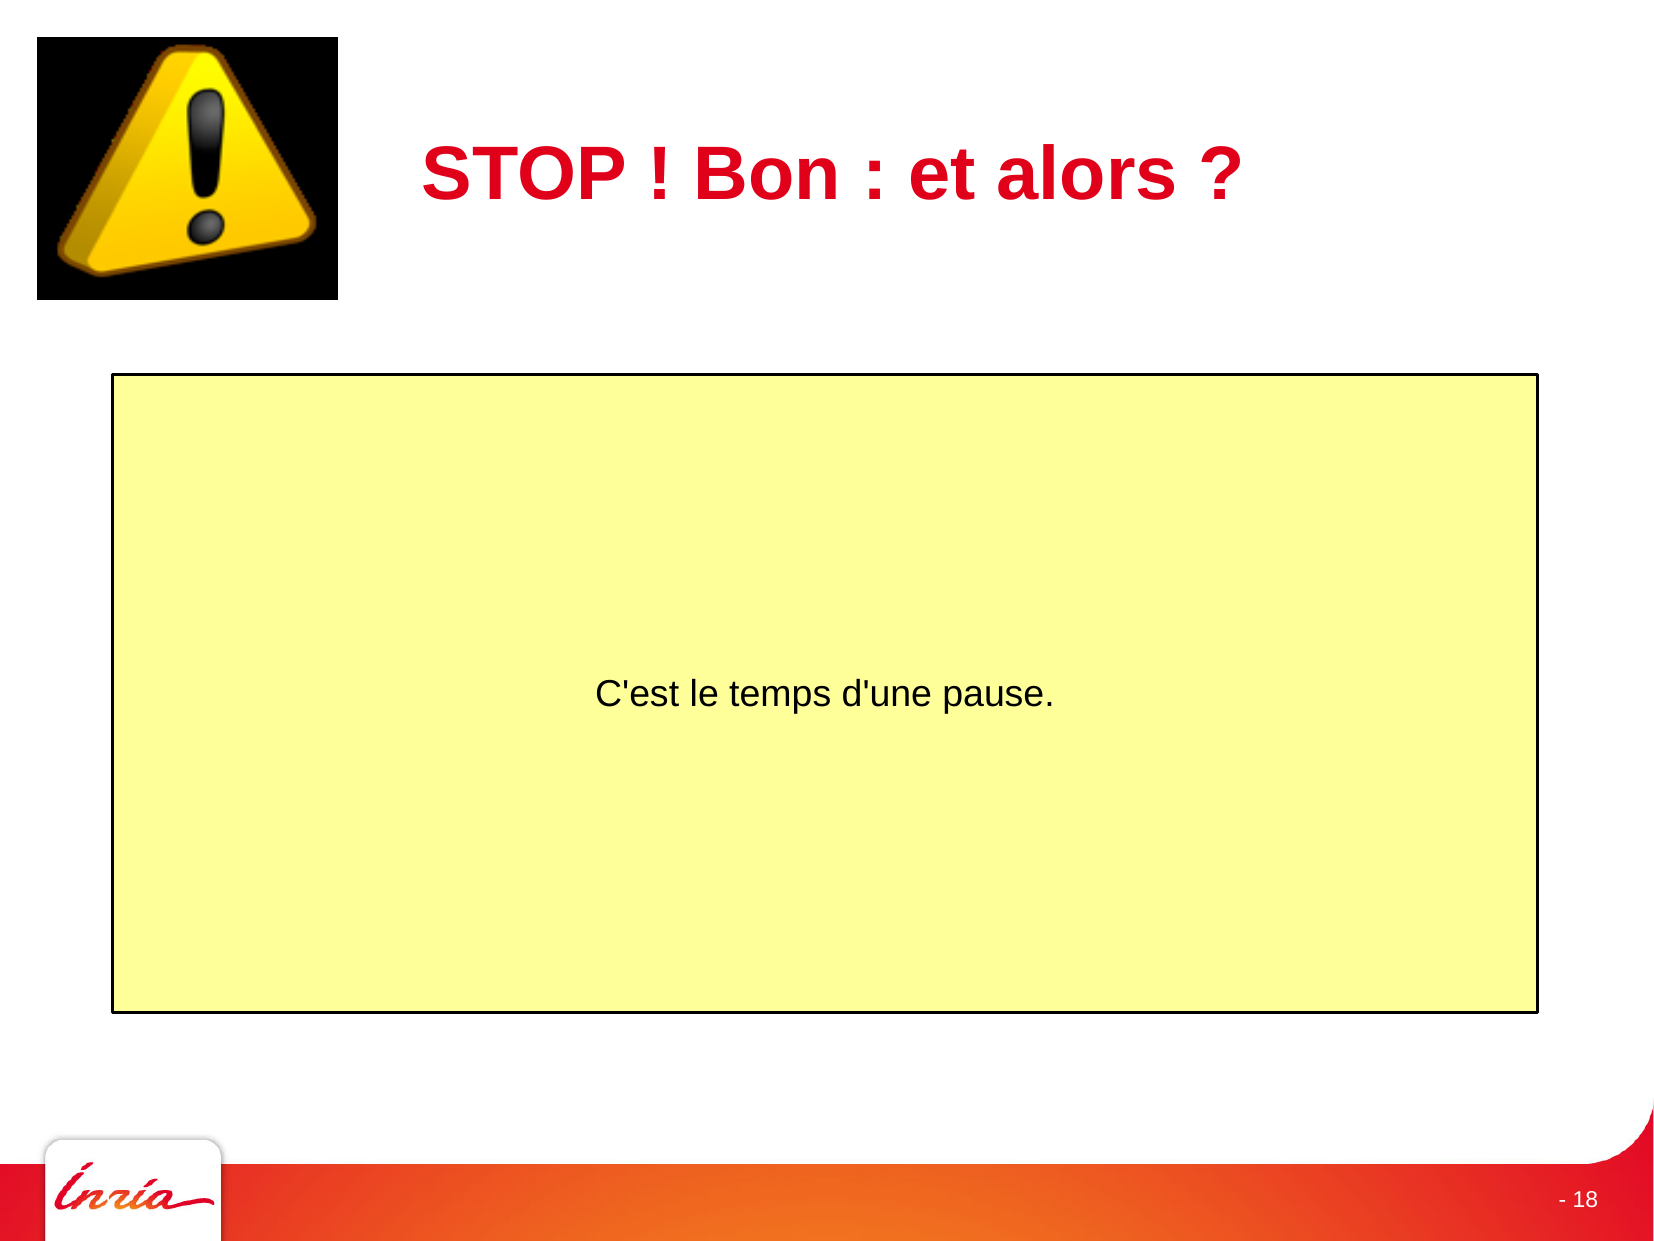

# STOP ! Bon : et alors ?
C'est le temps d'une pause.